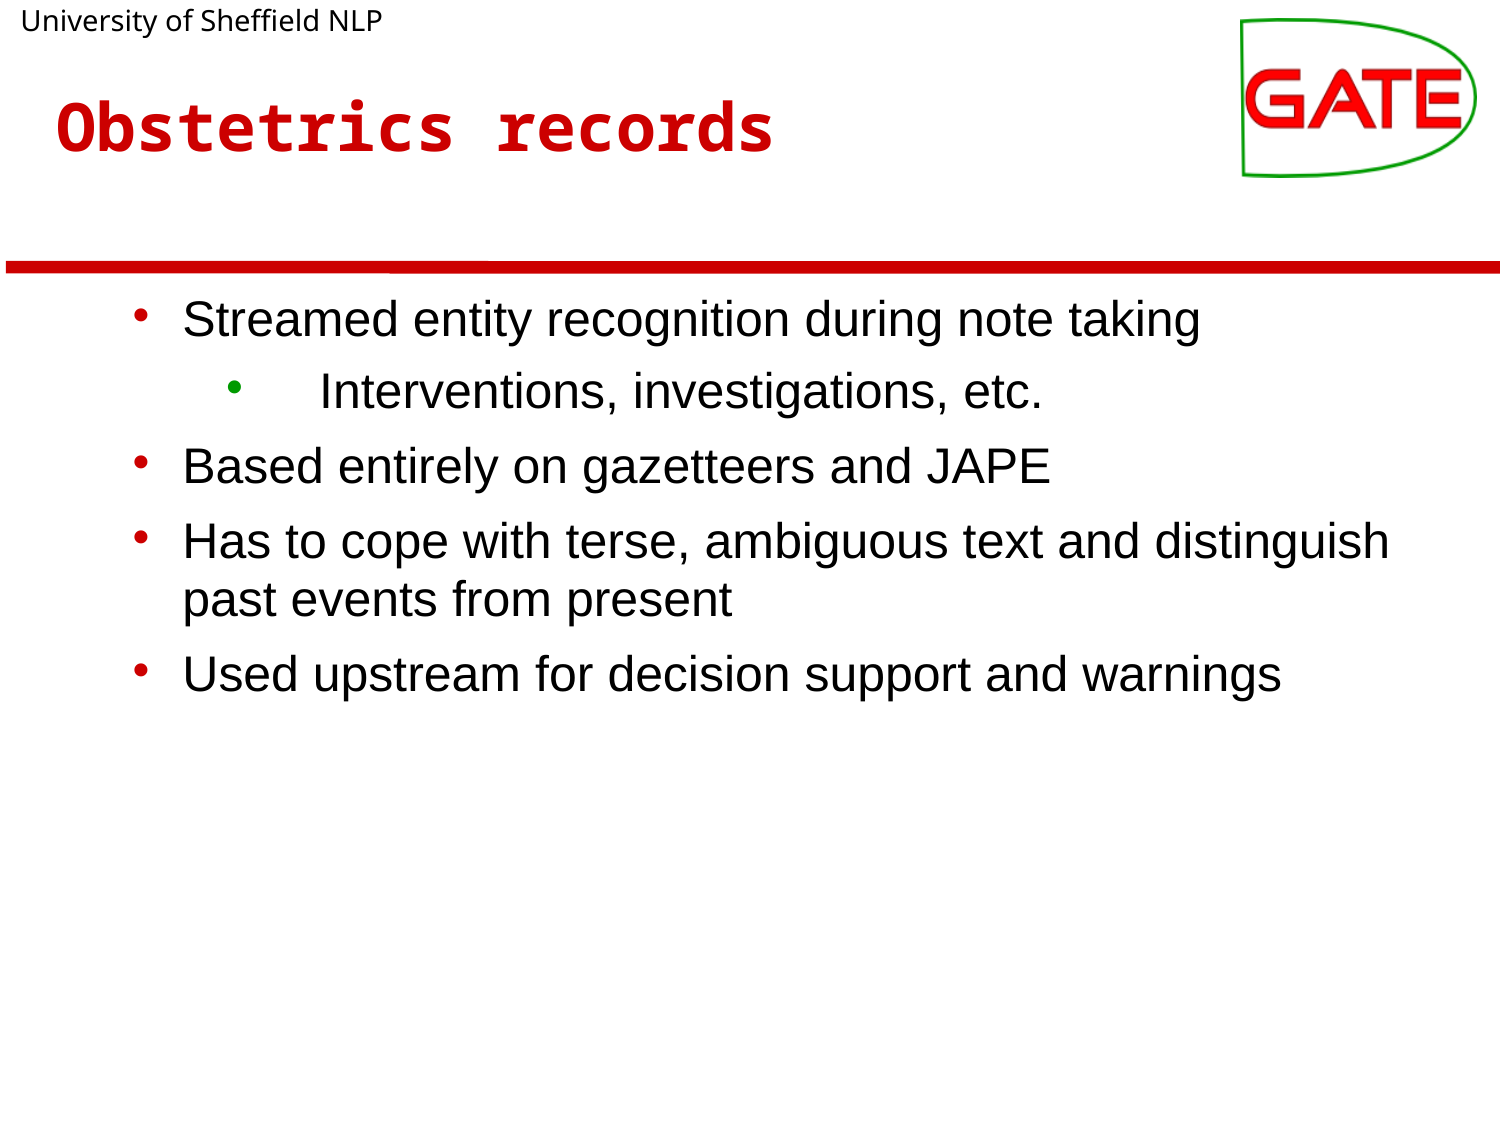

# Obstetrics records
Streamed entity recognition during note taking
Interventions, investigations, etc.
Based entirely on gazetteers and JAPE
Has to cope with terse, ambiguous text and distinguish past events from present
Used upstream for decision support and warnings